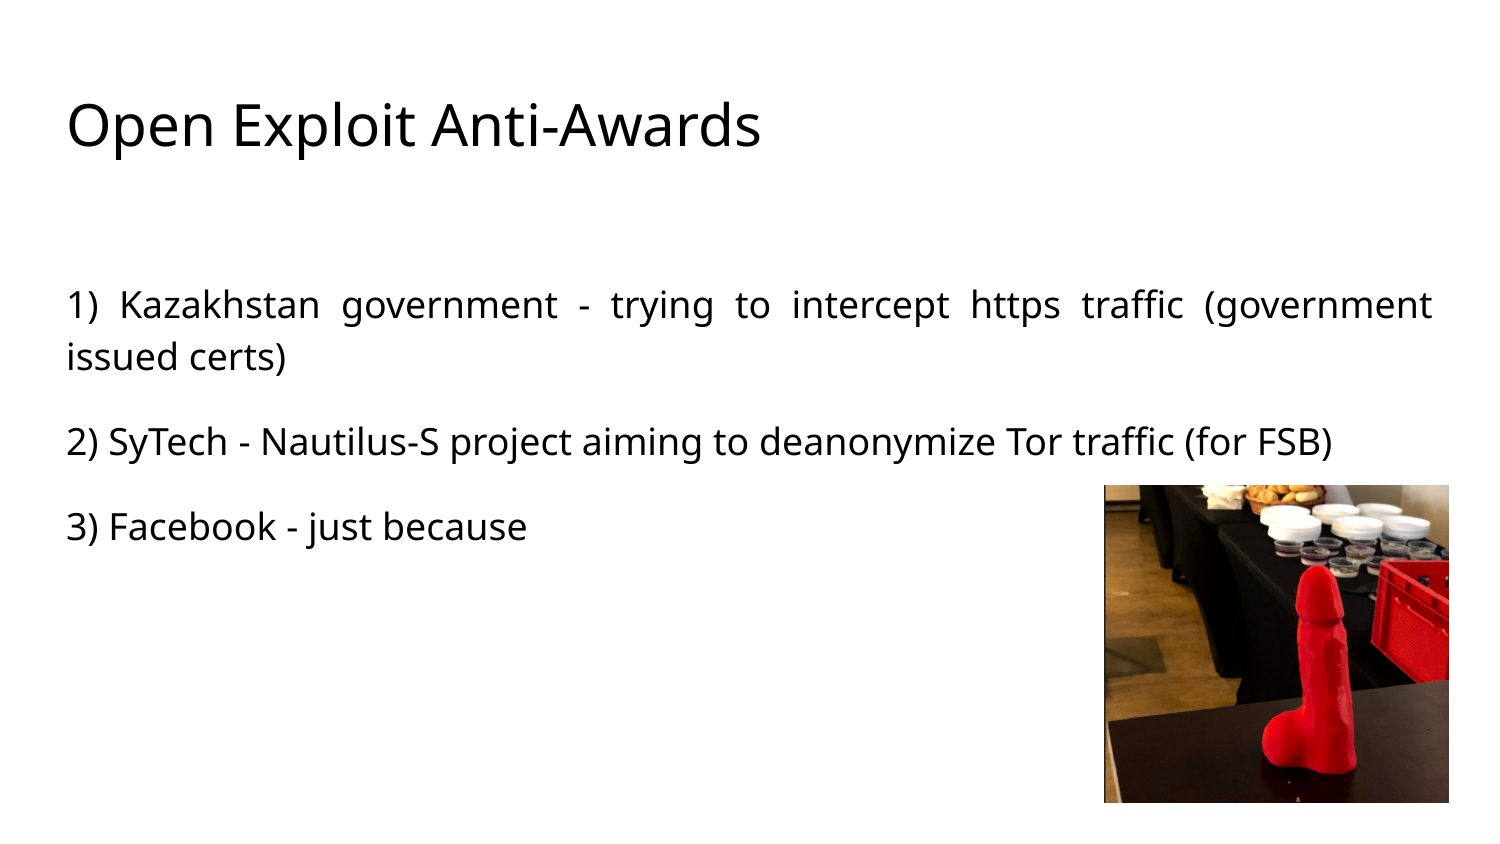

Open Exploit Anti-Awards
# 1) Kazakhstan government - trying to intercept https traffic (government issued certs)
2) SyTech - Nautilus-S project aiming to deanonymize Tor traffic (for FSB)
3) Facebook - just because